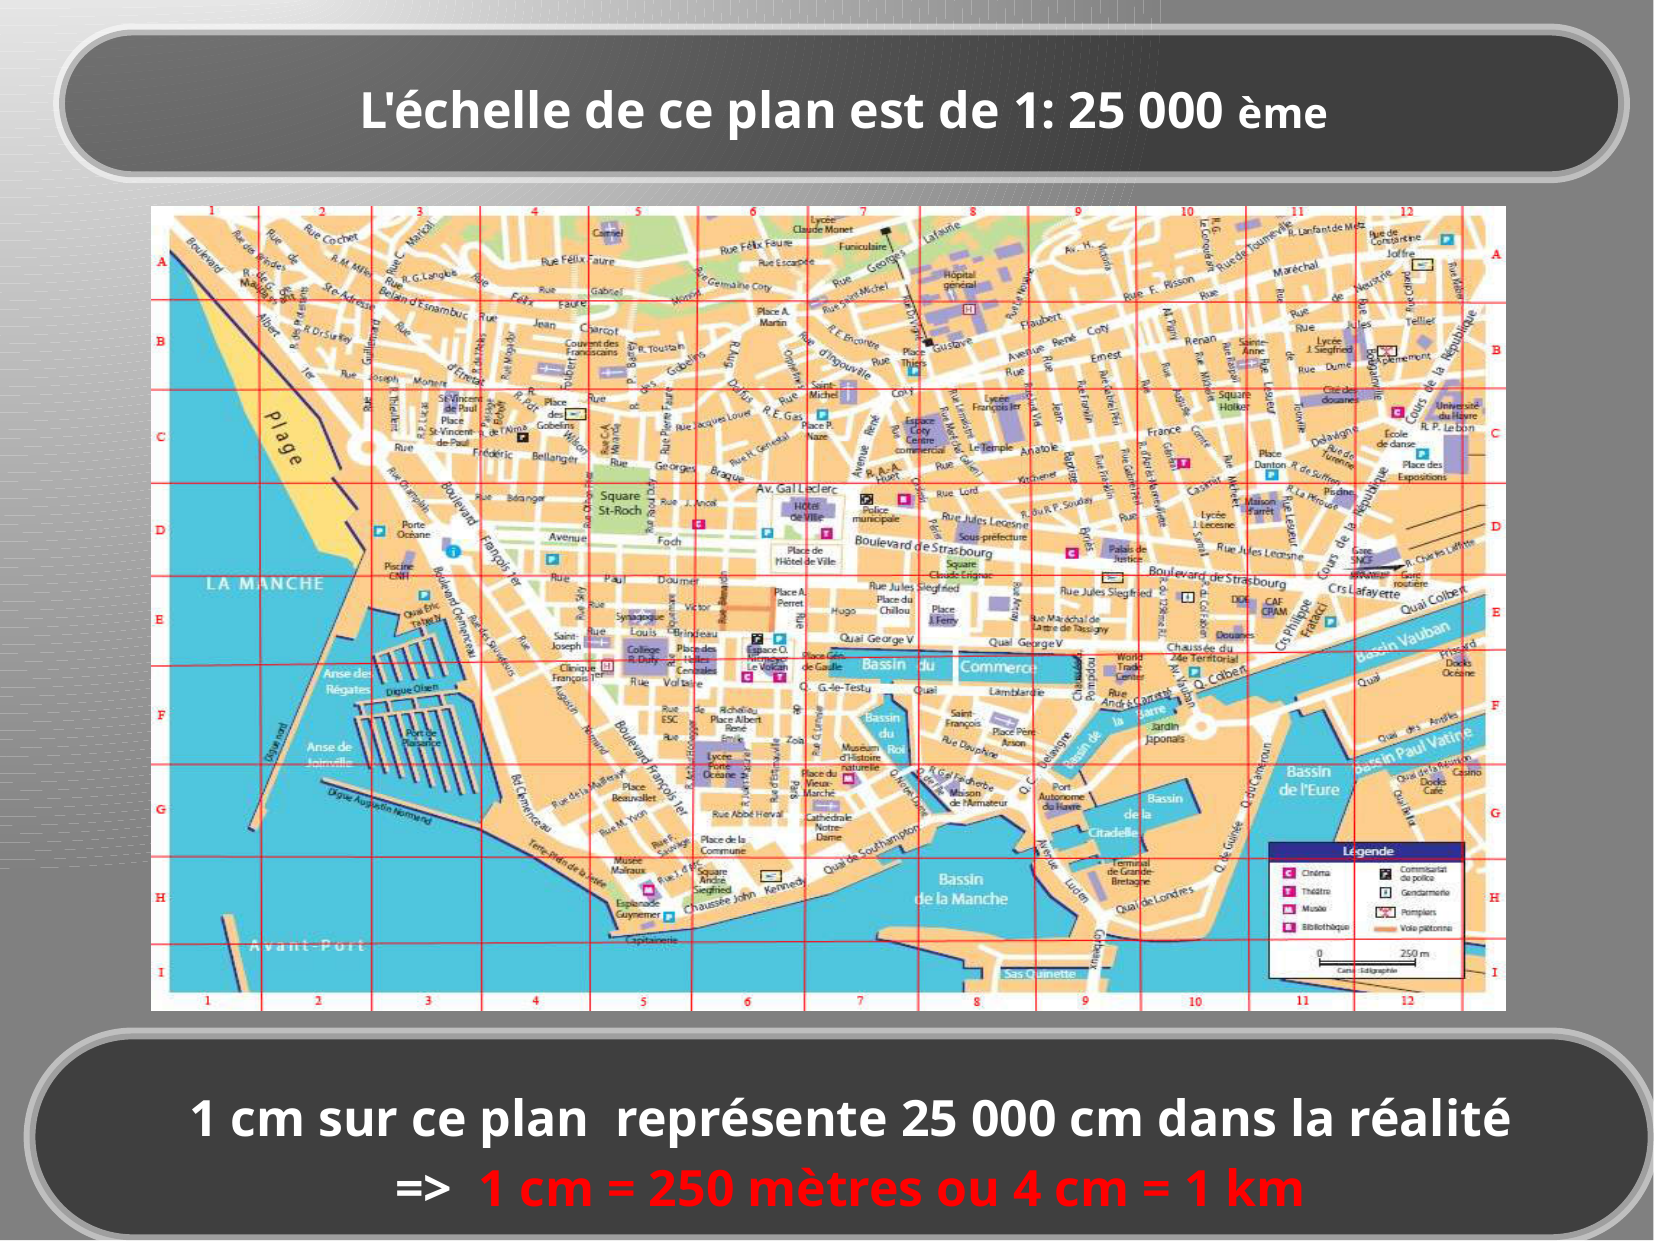

L'échelle de ce plan est de 1: 25 000 ème
1 cm sur ce plan représente 25 000 cm dans la réalité
=> 1 cm = 250 mètres ou 4 cm = 1 km